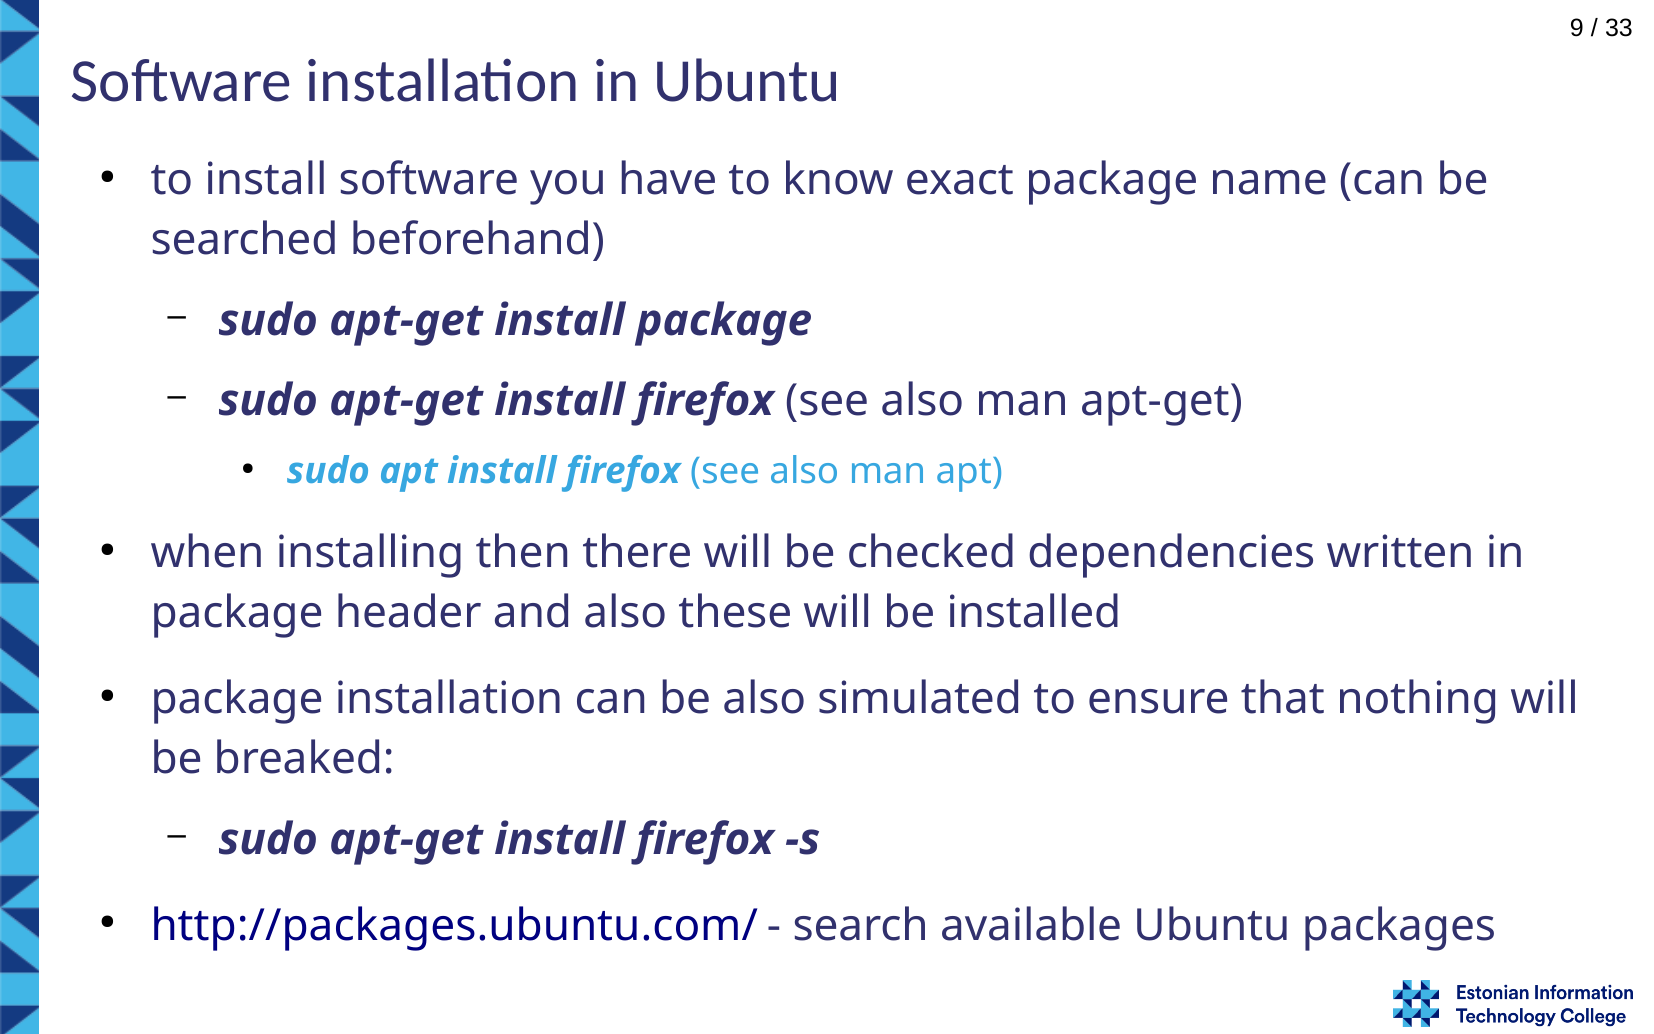

# Software installation in Ubuntu
to install software you have to know exact package name (can be searched beforehand)
sudo apt-get install package
sudo apt-get install firefox (see also man apt-get)
sudo apt install firefox (see also man apt)
when installing then there will be checked dependencies written in package header and also these will be installed
package installation can be also simulated to ensure that nothing will be breaked:
sudo apt-get install firefox -s
http://packages.ubuntu.com/ - search available Ubuntu packages